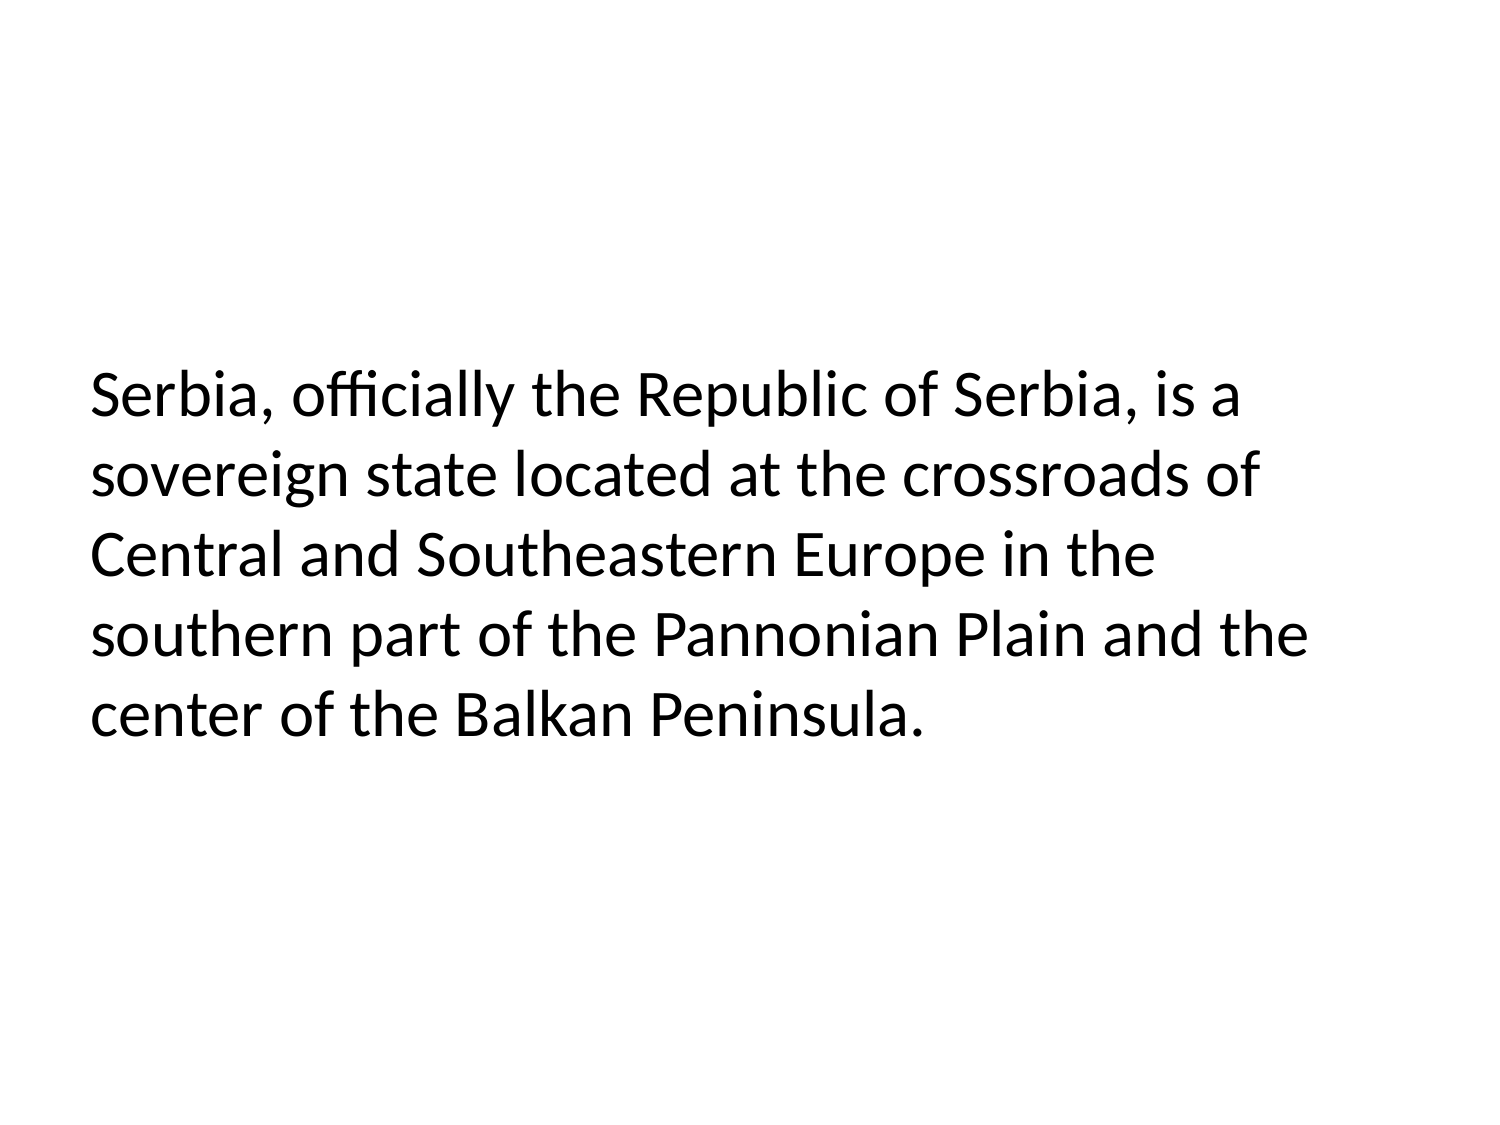

#
Serbia, officially the Republic of Serbia, is a sovereign state located at the crossroads of Central and Southeastern Europe in the southern part of the Pannonian Plain and the center of the Balkan Peninsula.